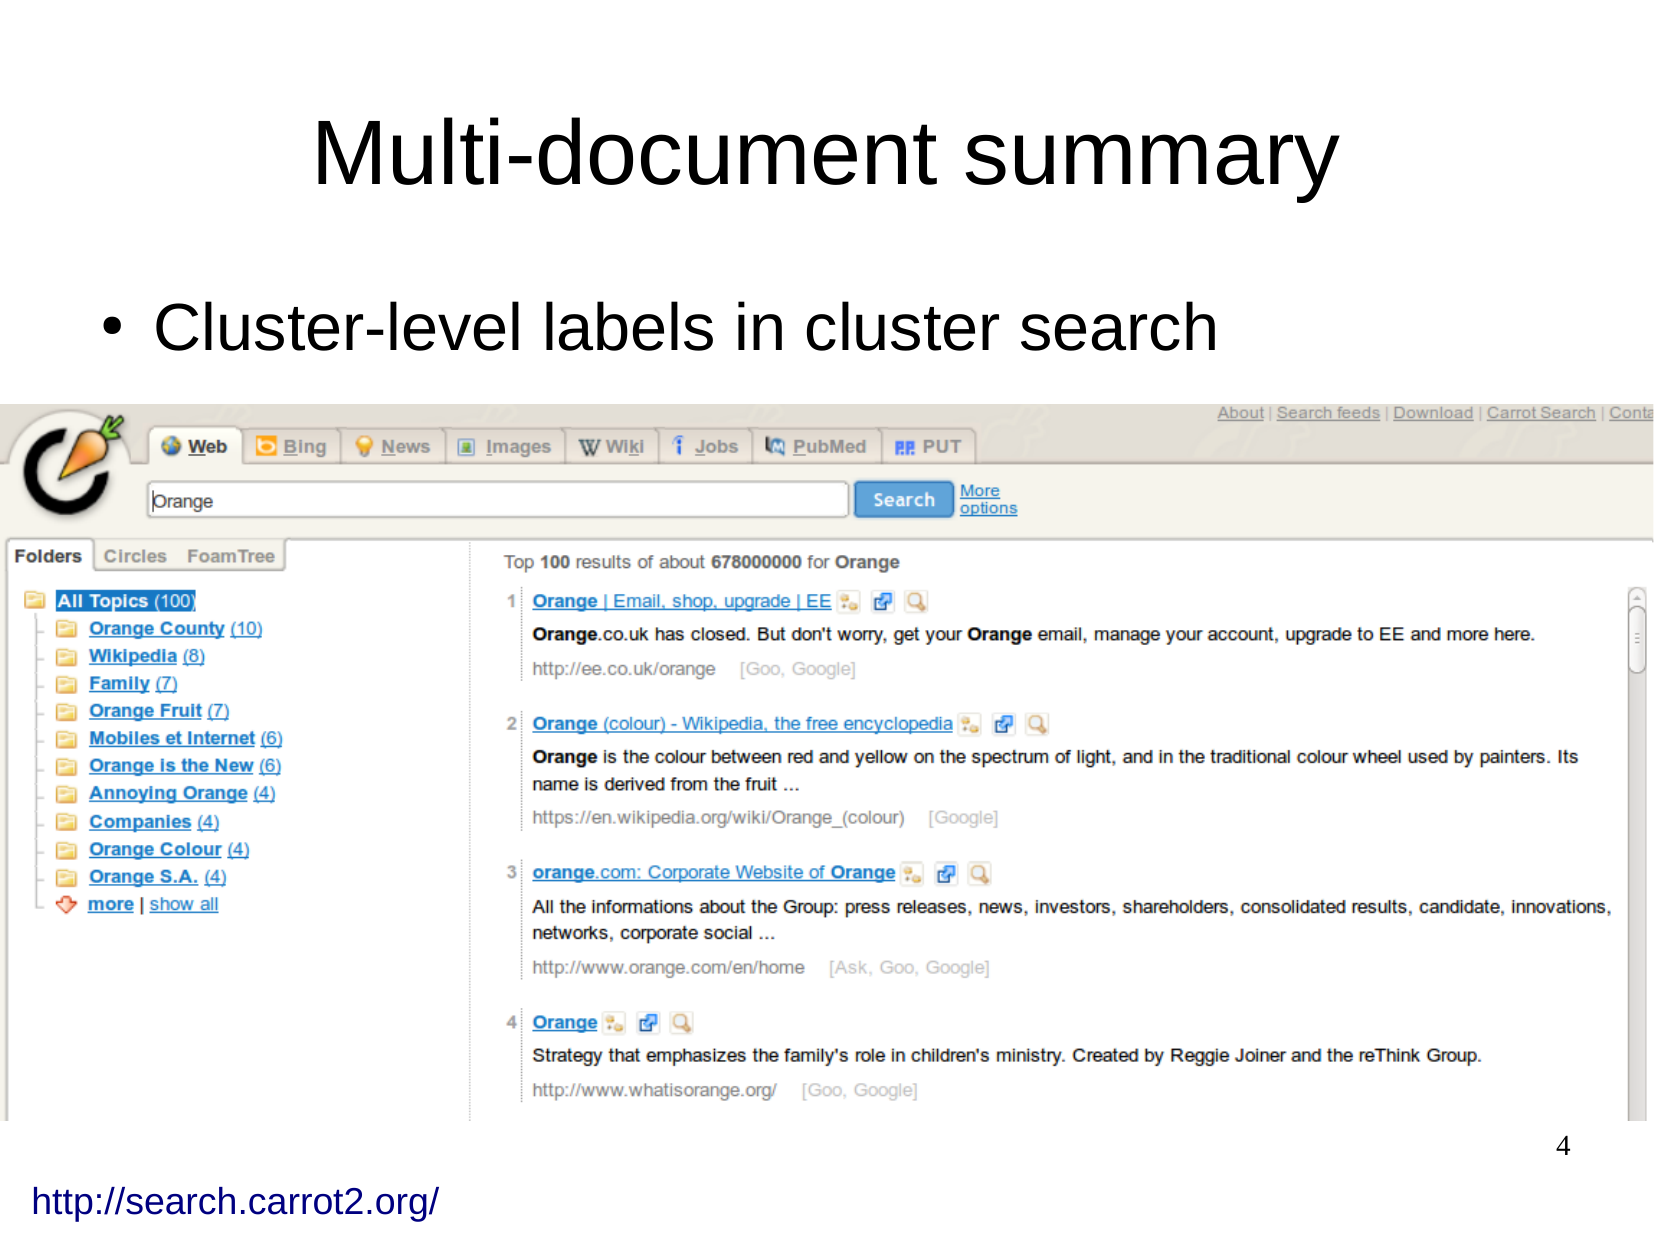

# Multi-document summary
Cluster-level labels in cluster search
4
http://search.carrot2.org/